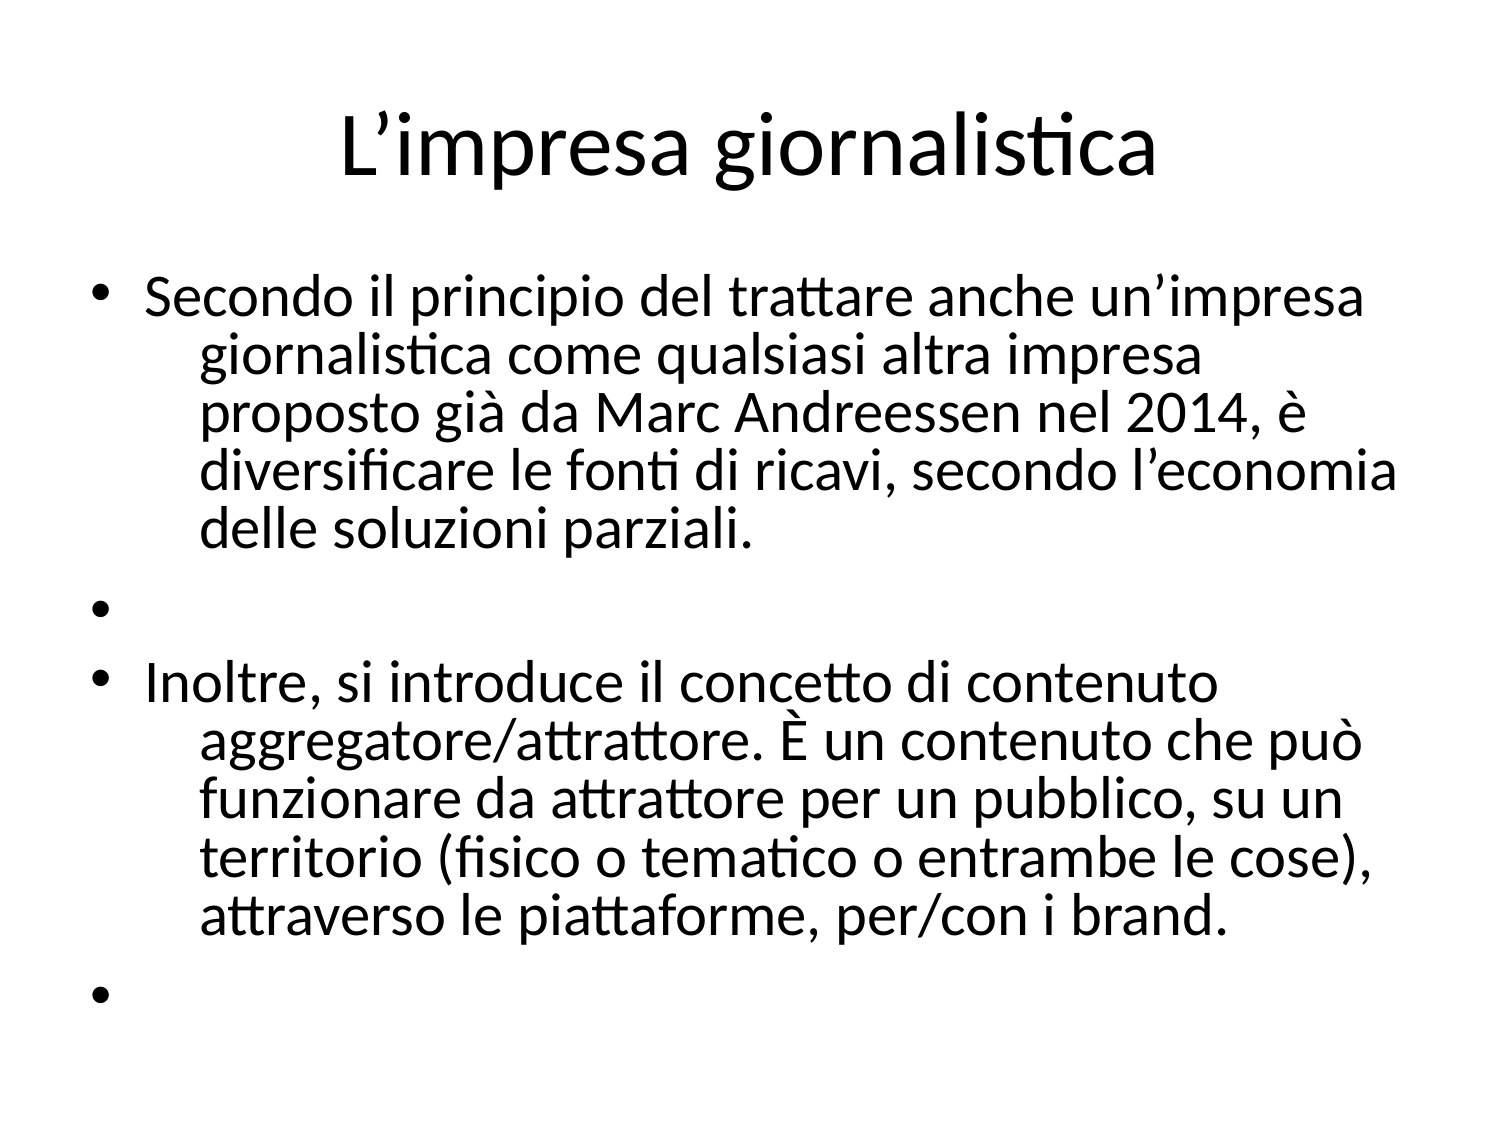

# L’impresa giornalistica
Secondo il principio del trattare anche un’impresa giornalistica come qualsiasi altra impresa proposto già da Marc Andreessen nel 2014, è diversificare le fonti di ricavi, secondo l’economia delle soluzioni parziali.
Inoltre, si introduce il concetto di contenuto aggregatore/attrattore. È un contenuto che può funzionare da attrattore per un pubblico, su un territorio (fisico o tematico o entrambe le cose), attraverso le piattaforme, per/con i brand.